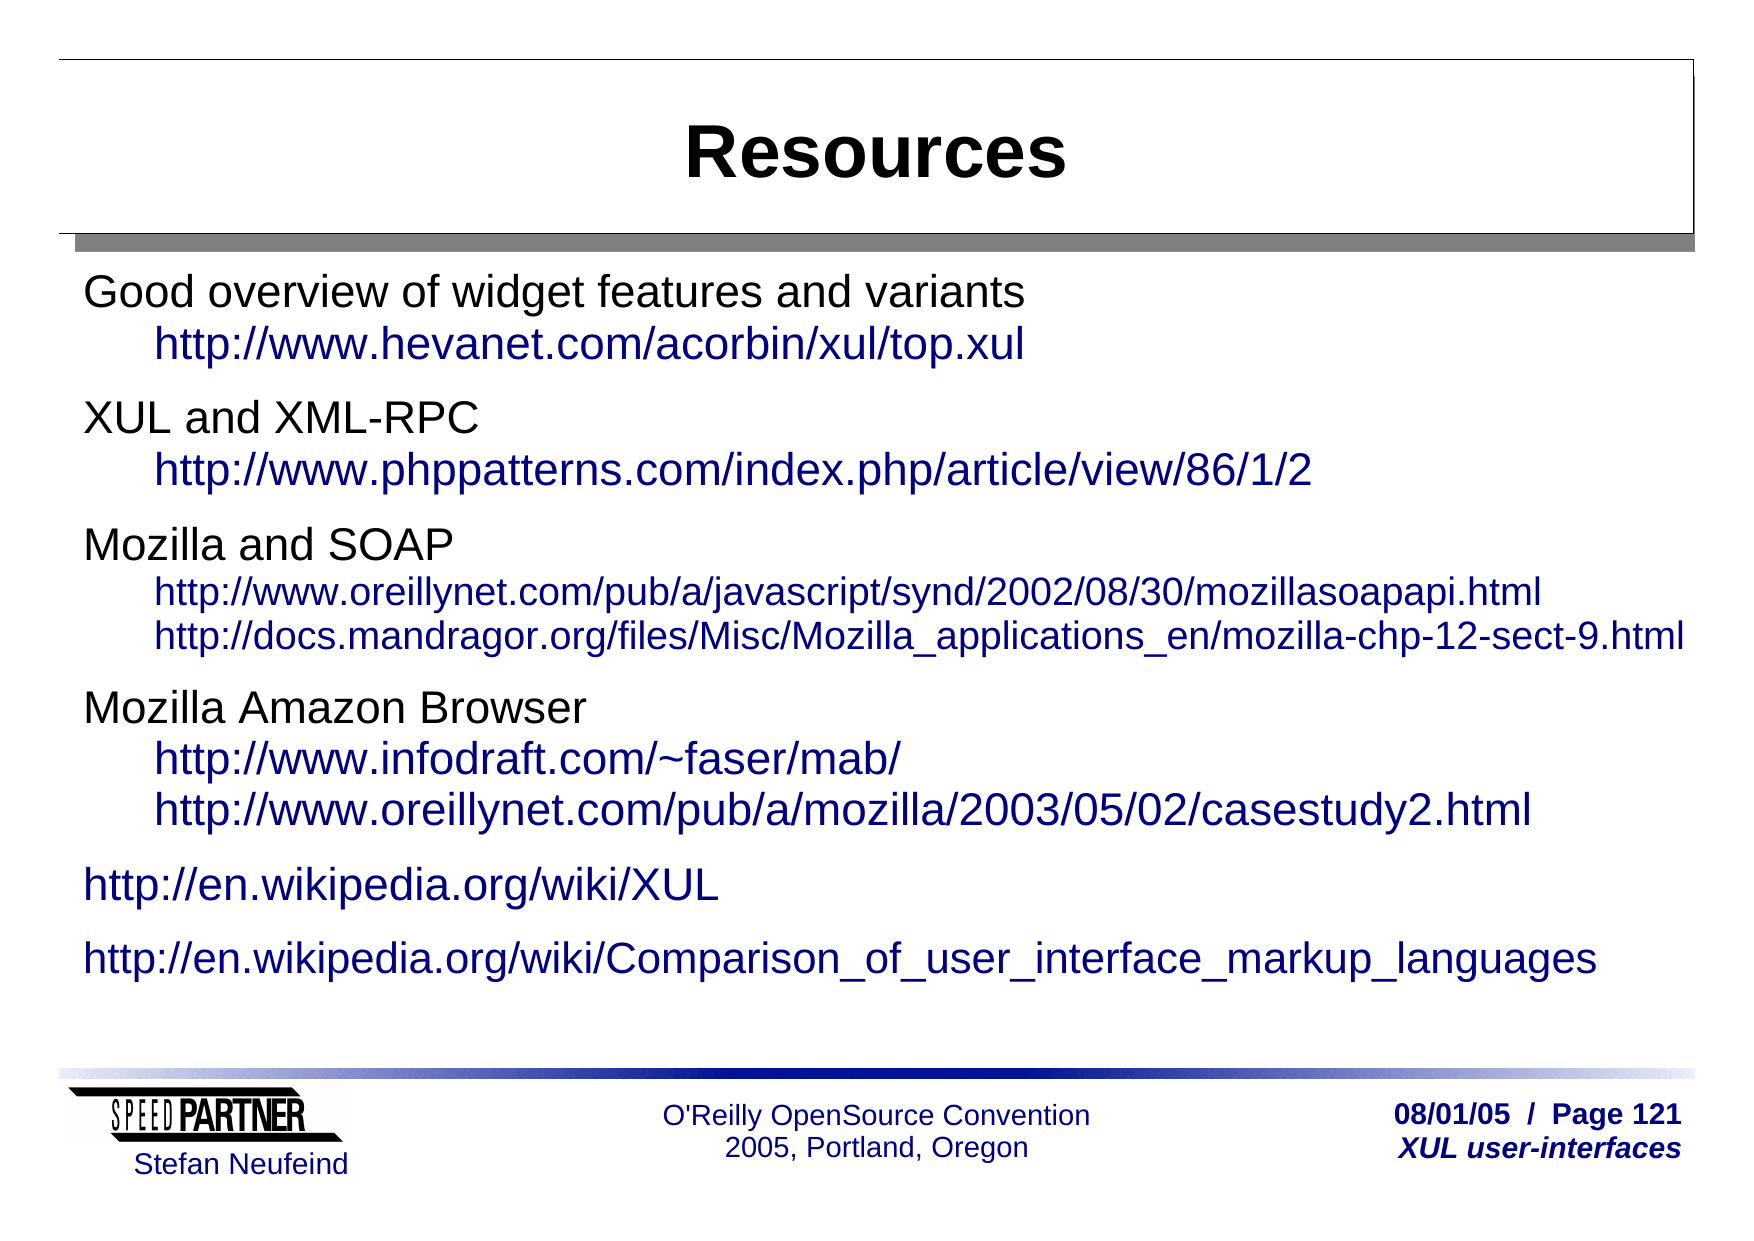

# Resources
Good overview of widget features and variants
http://www.hevanet.com/acorbin/xul/top.xul
XUL and XML-RPC
http://www.phppatterns.com/index.php/article/view/86/1/2
Mozilla and SOAP
http://www.oreillynet.com/pub/a/javascript/synd/2002/08/30/mozillasoapapi.html
http://docs.mandragor.org/files/Misc/Mozilla_applications_en/mozilla-chp-12-sect-9.html
Mozilla Amazon Browser
http://www.infodraft.com/~faser/mab/http://www.oreillynet.com/pub/a/mozilla/2003/05/02/casestudy2.html
http://en.wikipedia.org/wiki/XUL
http://en.wikipedia.org/wiki/Comparison_of_user_interface_markup_languages